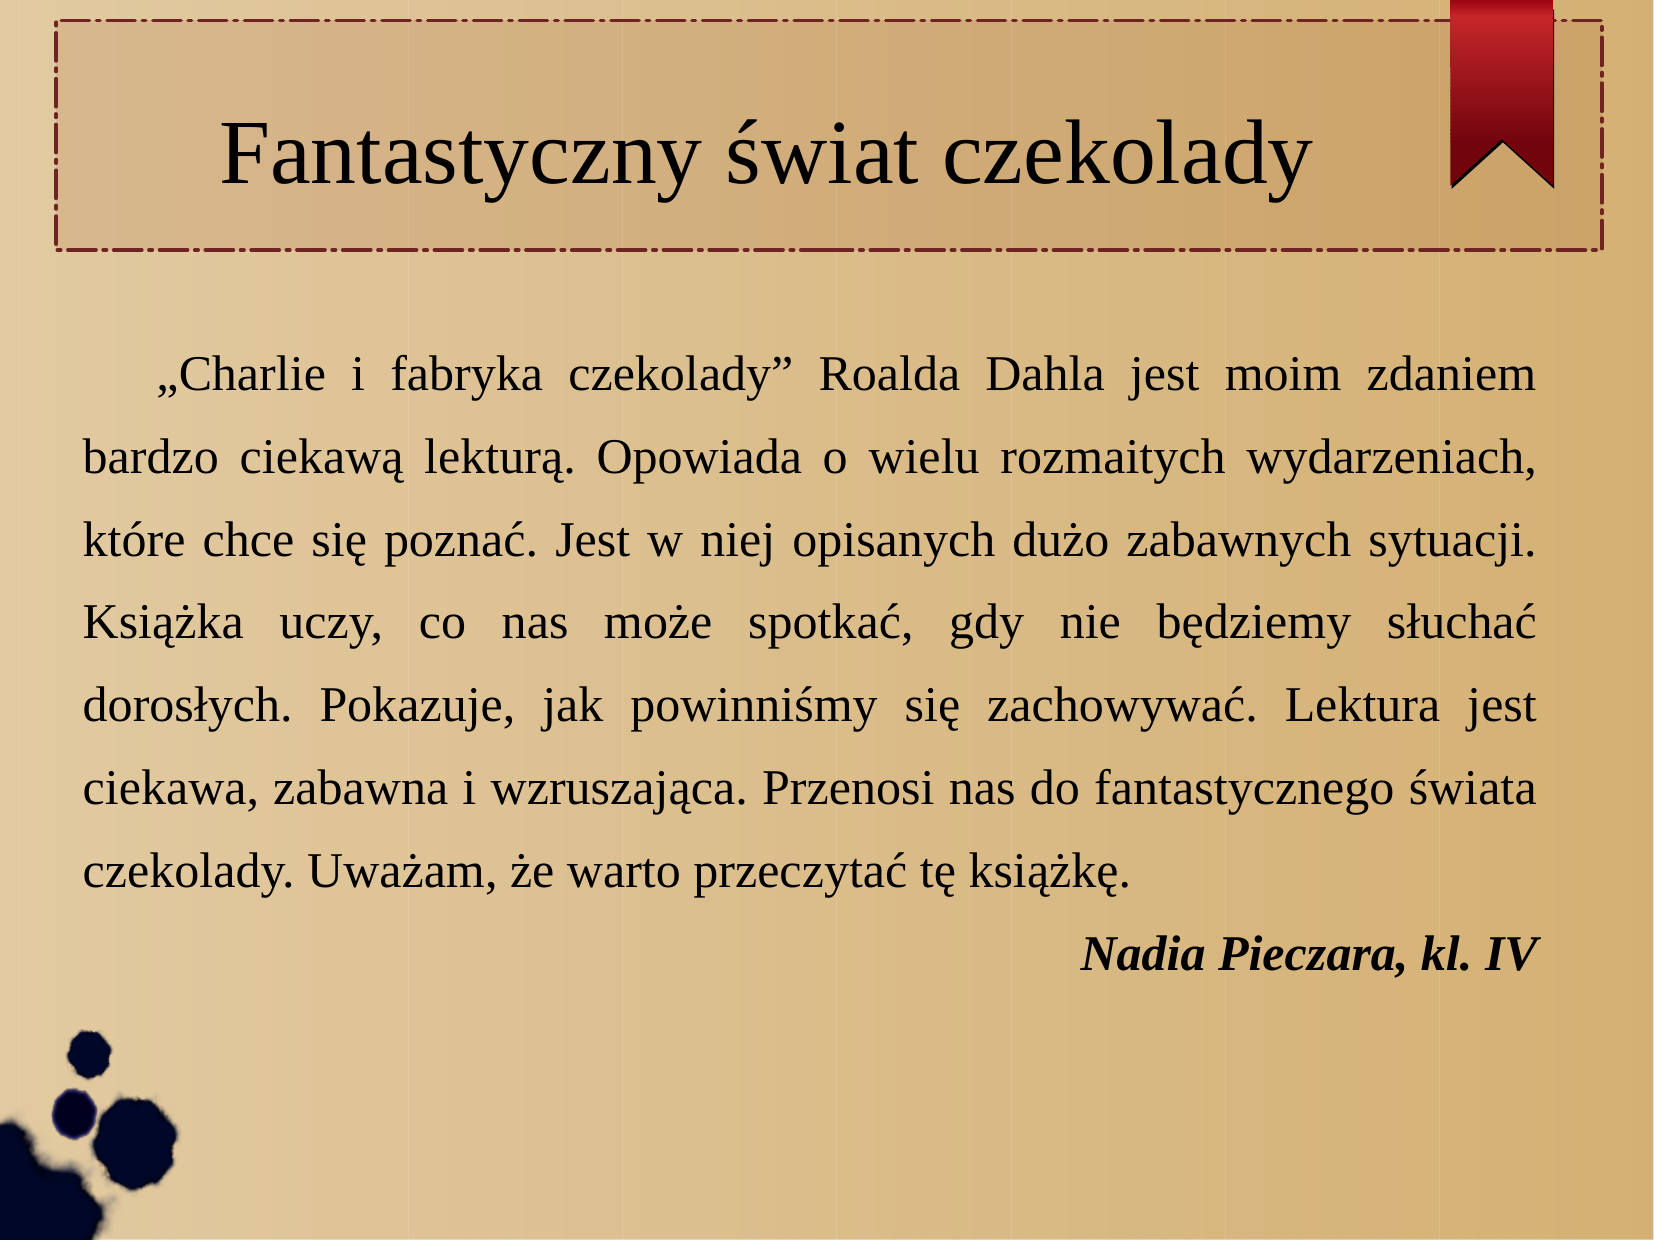

# Fantastyczny świat czekolady
„Charlie i fabryka czekolady” Roalda Dahla jest moim zdaniem bardzo ciekawą lekturą. Opowiada o wielu rozmaitych wydarzeniach, które chce się poznać. Jest w niej opisanych dużo zabawnych sytuacji. Książka uczy, co nas może spotkać, gdy nie będziemy słuchać dorosłych. Pokazuje, jak powinniśmy się zachowywać. Lektura jest ciekawa, zabawna i wzruszająca. Przenosi nas do fantastycznego świata czekolady. Uważam, że warto przeczytać tę książkę.
Nadia Pieczara, kl. IV